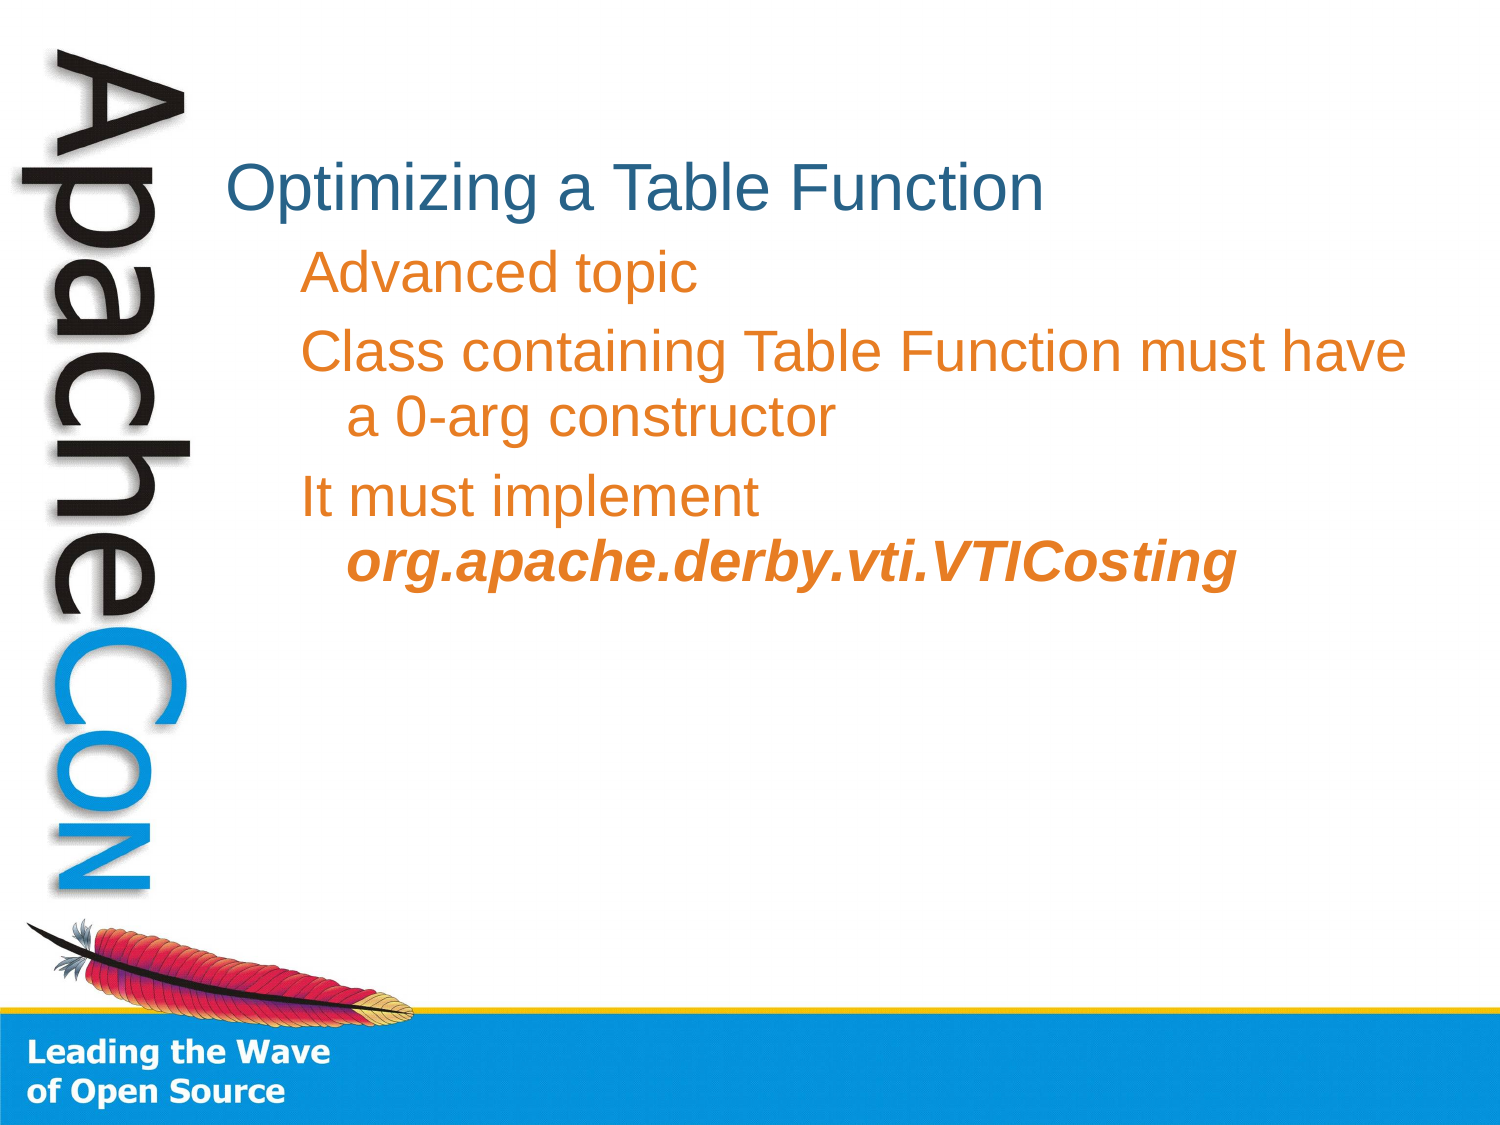

#
Optimizing a Table Function
Advanced topic
Class containing Table Function must have a 0-arg constructor
It must implement org.apache.derby.vti.VTICosting